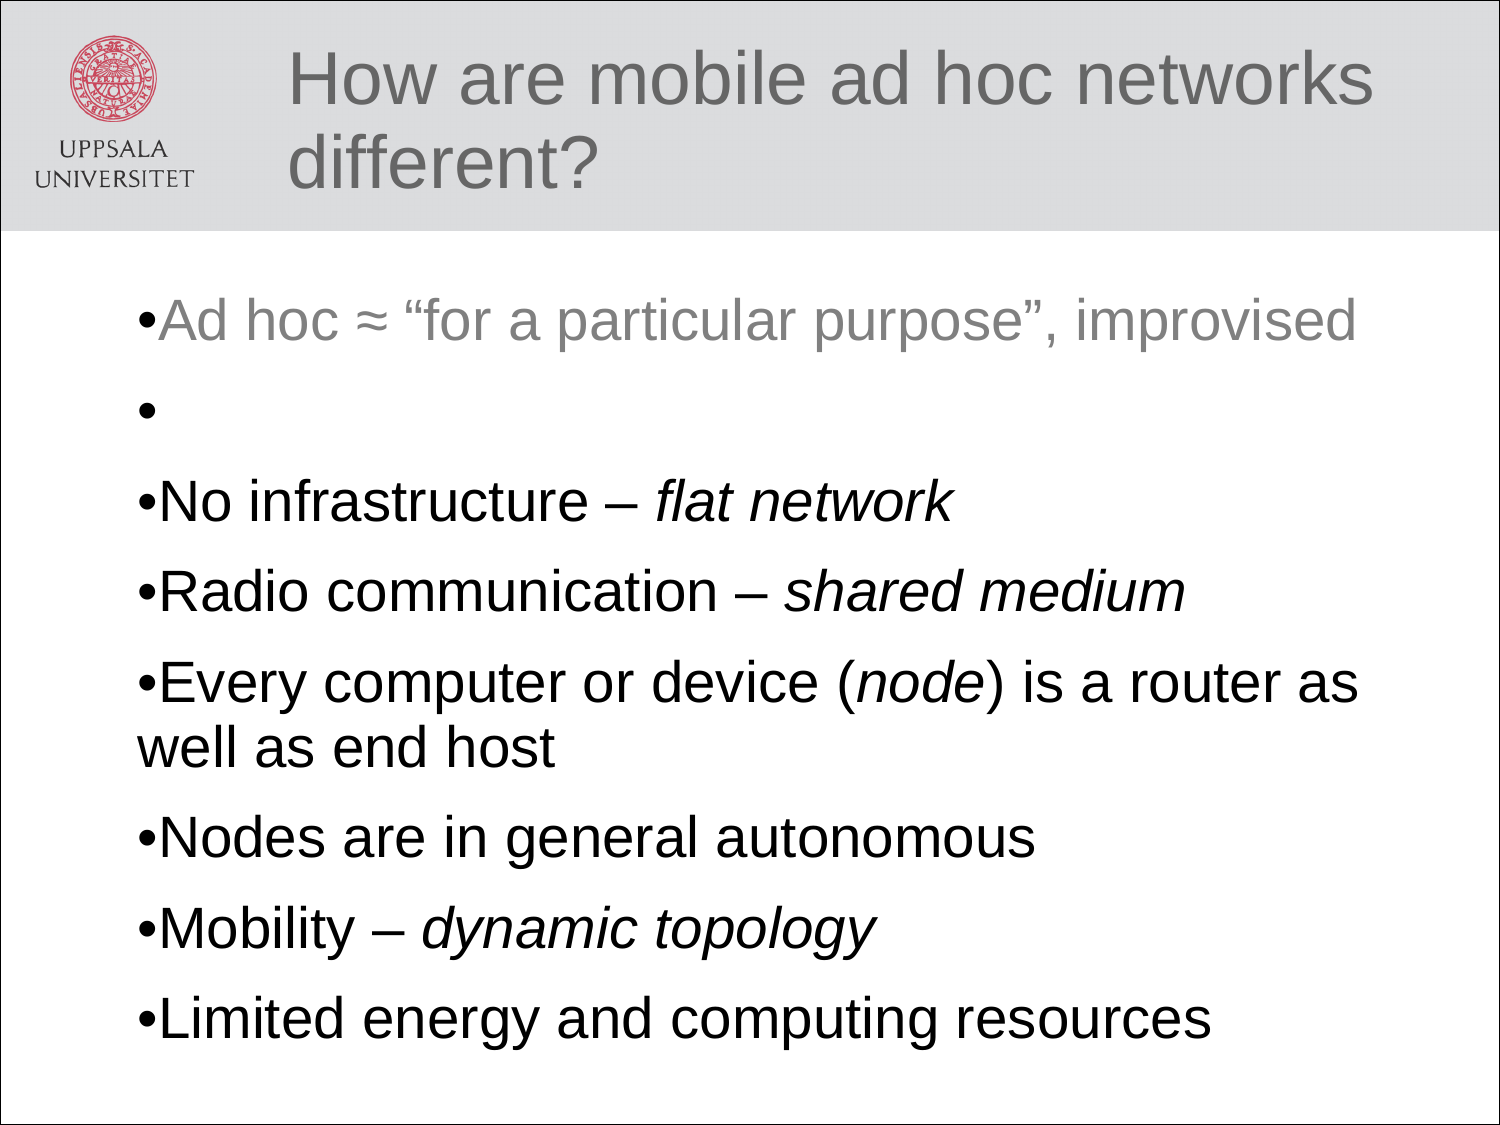

# How are mobile ad hoc networks different?
Ad hoc ≈ “for a particular purpose”, improvised
No infrastructure – flat network
Radio communication – shared medium
Every computer or device (node) is a router as well as end host
Nodes are in general autonomous
Mobility – dynamic topology
Limited energy and computing resources